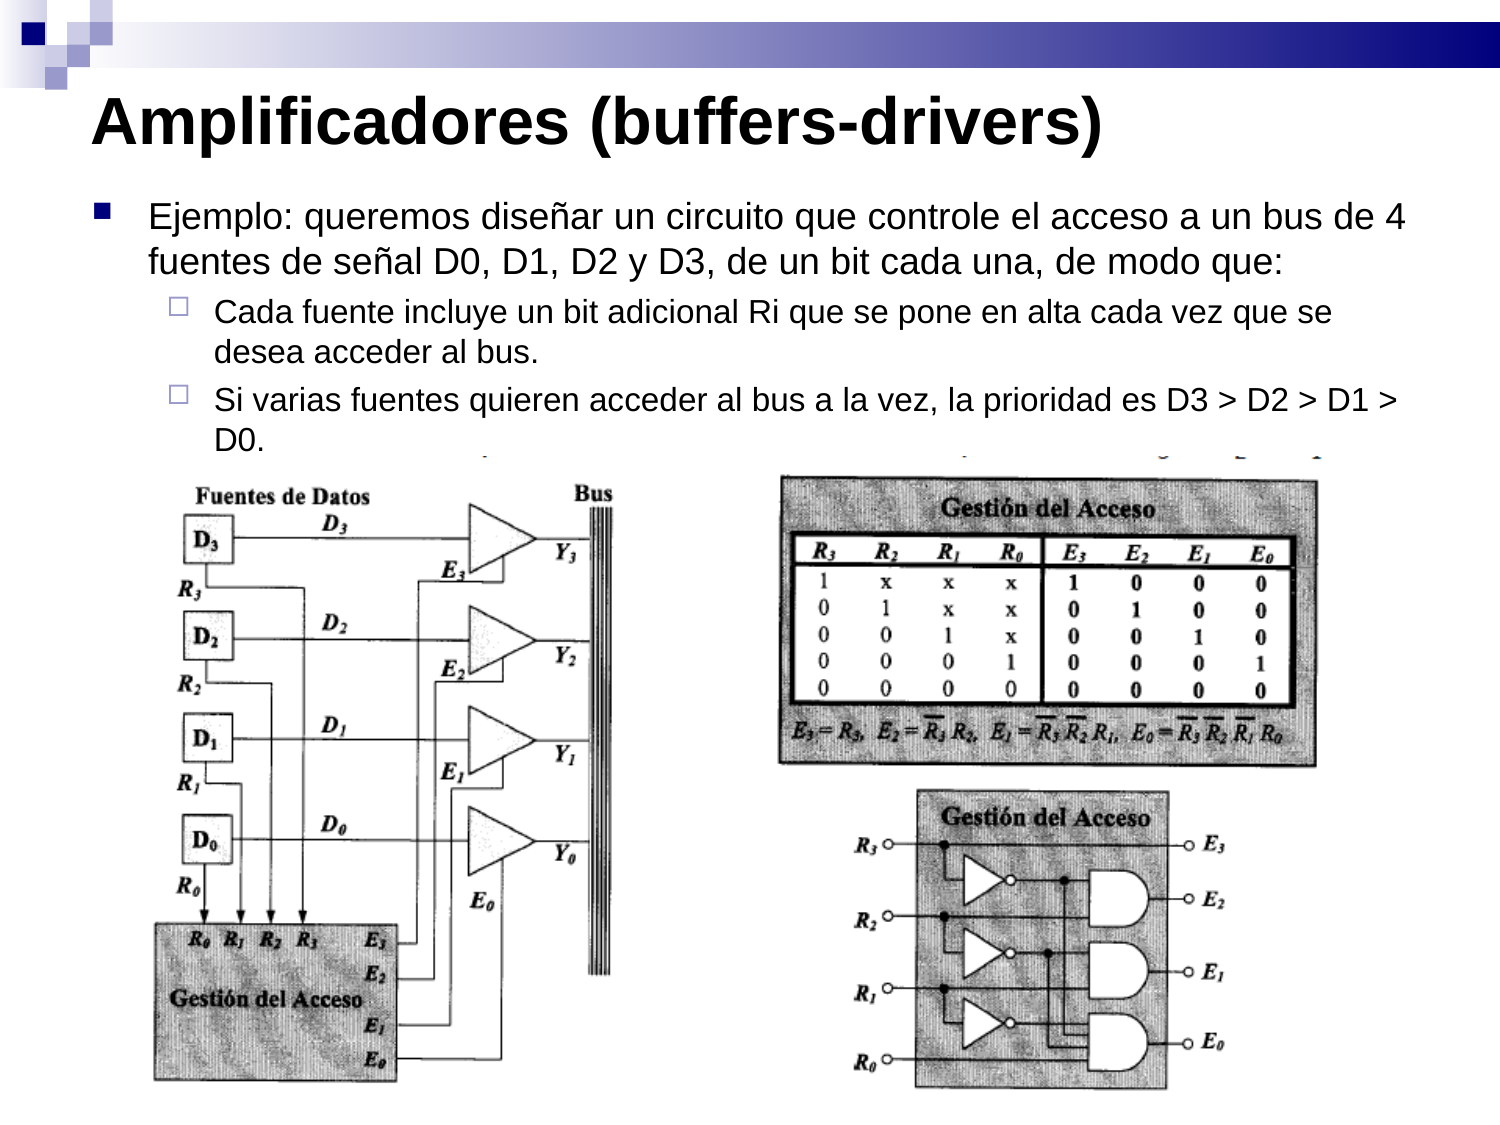

# Amplificadores (buffers-drivers)
Ejemplo: queremos diseñar un circuito que controle el acceso a un bus de 4 fuentes de señal D0, D1, D2 y D3, de un bit cada una, de modo que:
Cada fuente incluye un bit adicional Ri que se pone en alta cada vez que se desea acceder al bus.
Si varias fuentes quieren acceder al bus a la vez, la prioridad es D3 > D2 > D1 > D0.